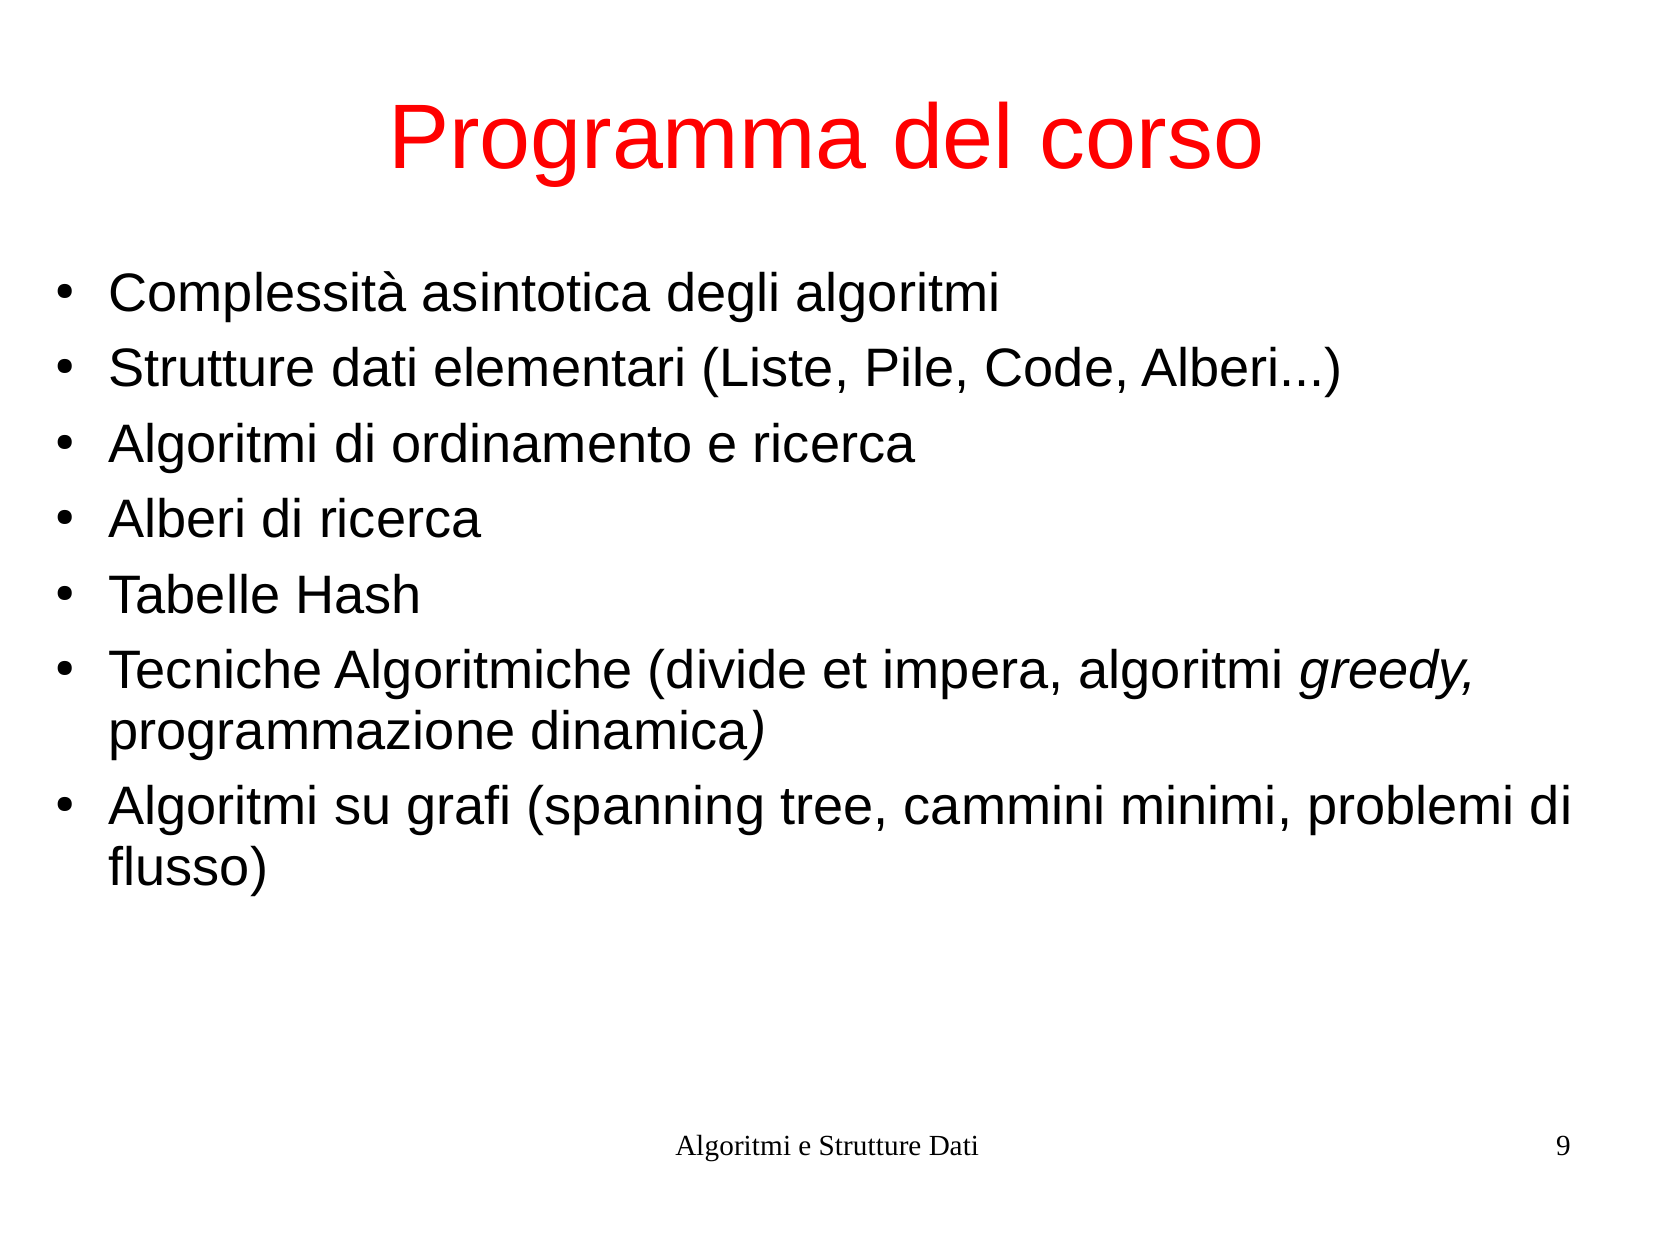

# Programma del corso
Complessità asintotica degli algoritmi
Strutture dati elementari (Liste, Pile, Code, Alberi...)
Algoritmi di ordinamento e ricerca
Alberi di ricerca
Tabelle Hash
Tecniche Algoritmiche (divide et impera, algoritmi greedy, programmazione dinamica)
Algoritmi su grafi (spanning tree, cammini minimi, problemi di flusso)
Algoritmi e Strutture Dati
9